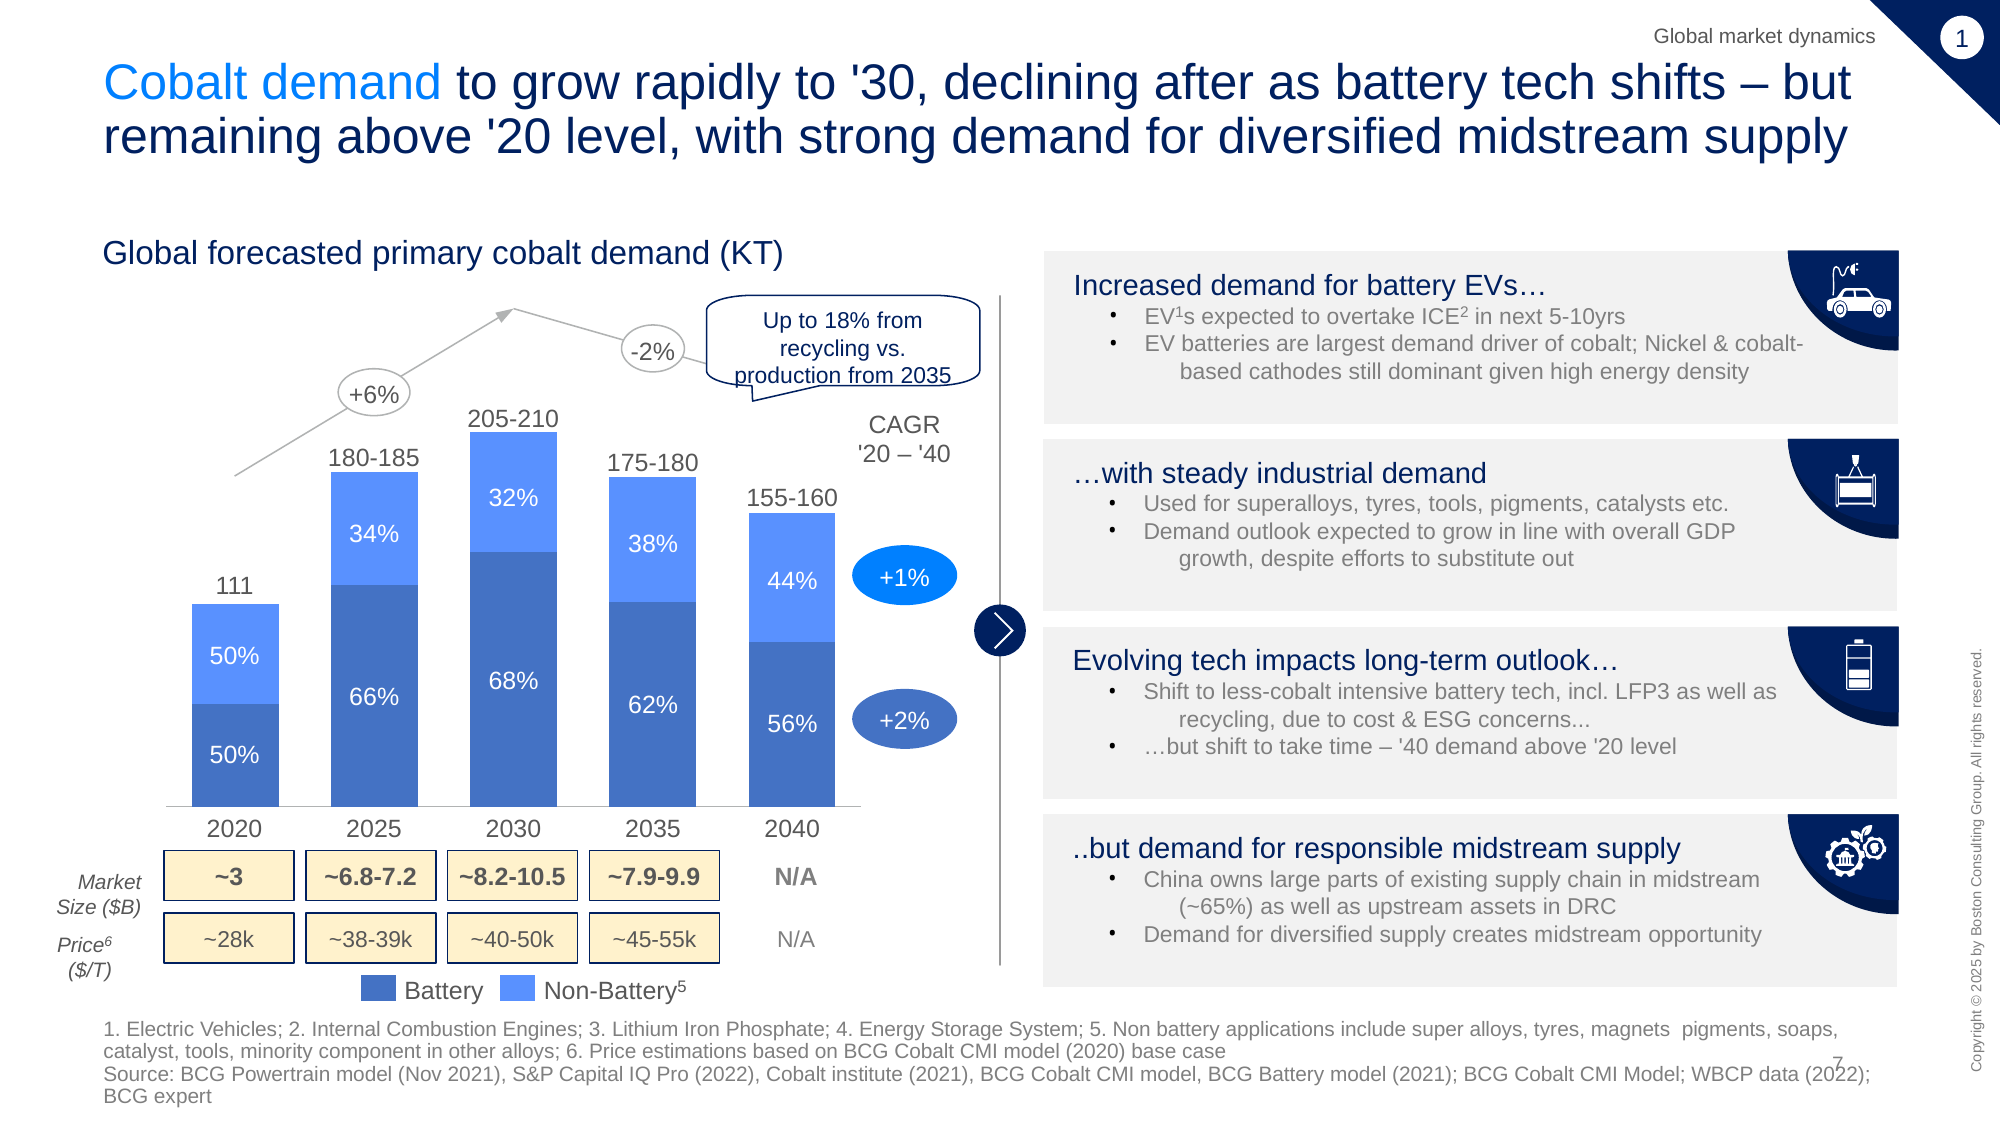

Global market dynamics
1
# Cobalt demand to grow rapidly to '30, declining after as battery tech shifts – but remaining above '20 level, with strong demand for diversified midstream supply
Global forecasted primary cobalt demand (KT)
Increased demand for battery EVs…
EV1s expected to overtake ICE2 in next 5-10yrs
EV batteries are largest demand driver of cobalt; Nickel & cobalt-based cathodes still dominant given high energy density
Up to 18% from recycling vs. production from 2035
-2%
+6%
### Chart
| Category | Series1 | Series2 |
|---|---|---|
| 1 | 56.0 | 55.0 |
| 2 | 121.0 | 62.0 |
| 3 | 139.0 | 66.0 |
| 4 | 112.0 | 68.0 |
| 5 | 90.2446043165468 | 70.0606060606061 |205-210
CAGR
'20 – '40
180-185
…with steady industrial demand
Used for superalloys, tyres, tools, pigments, catalysts etc.
Demand outlook expected to grow in line with overall GDP growth, despite efforts to substitute out
175-180
32%
155-160
34%
38%
+1%
44%
111
Evolving tech impacts long-term outlook…
Shift to less-cobalt intensive battery tech, incl. LFP3 as well as recycling, due to cost & ESG concerns...
…but shift to take time – '40 demand above '20 level
50%
68%
66%
62%
+2%
56%
50%
2020
2025
2030
2035
2040
..but demand for responsible midstream supply
China owns large parts of existing supply chain in midstream (~65%) as well as upstream assets in DRC
Demand for diversified supply creates midstream opportunity
~3
~6.8-7.2
~8.2-10.5
~7.9-9.9
N/A
Market Size ($B)
~28k
~38-39k
~40-50k
~45-55k
N/A
Price6 ($/T)
Battery
Non-Battery5
1. Electric Vehicles; 2. Internal Combustion Engines; 3. Lithium Iron Phosphate; 4. Energy Storage System; 5. Non battery applications include super alloys, tyres, magnets pigments, soaps, catalyst, tools, minority component in other alloys; 6. Price estimations based on BCG Cobalt CMI model (2020) base case
Source: BCG Powertrain model (Nov 2021), S&P Capital IQ Pro (2022), Cobalt institute (2021), BCG Cobalt CMI model, BCG Battery model (2021); BCG Cobalt CMI Model; WBCP data (2022); BCG expert